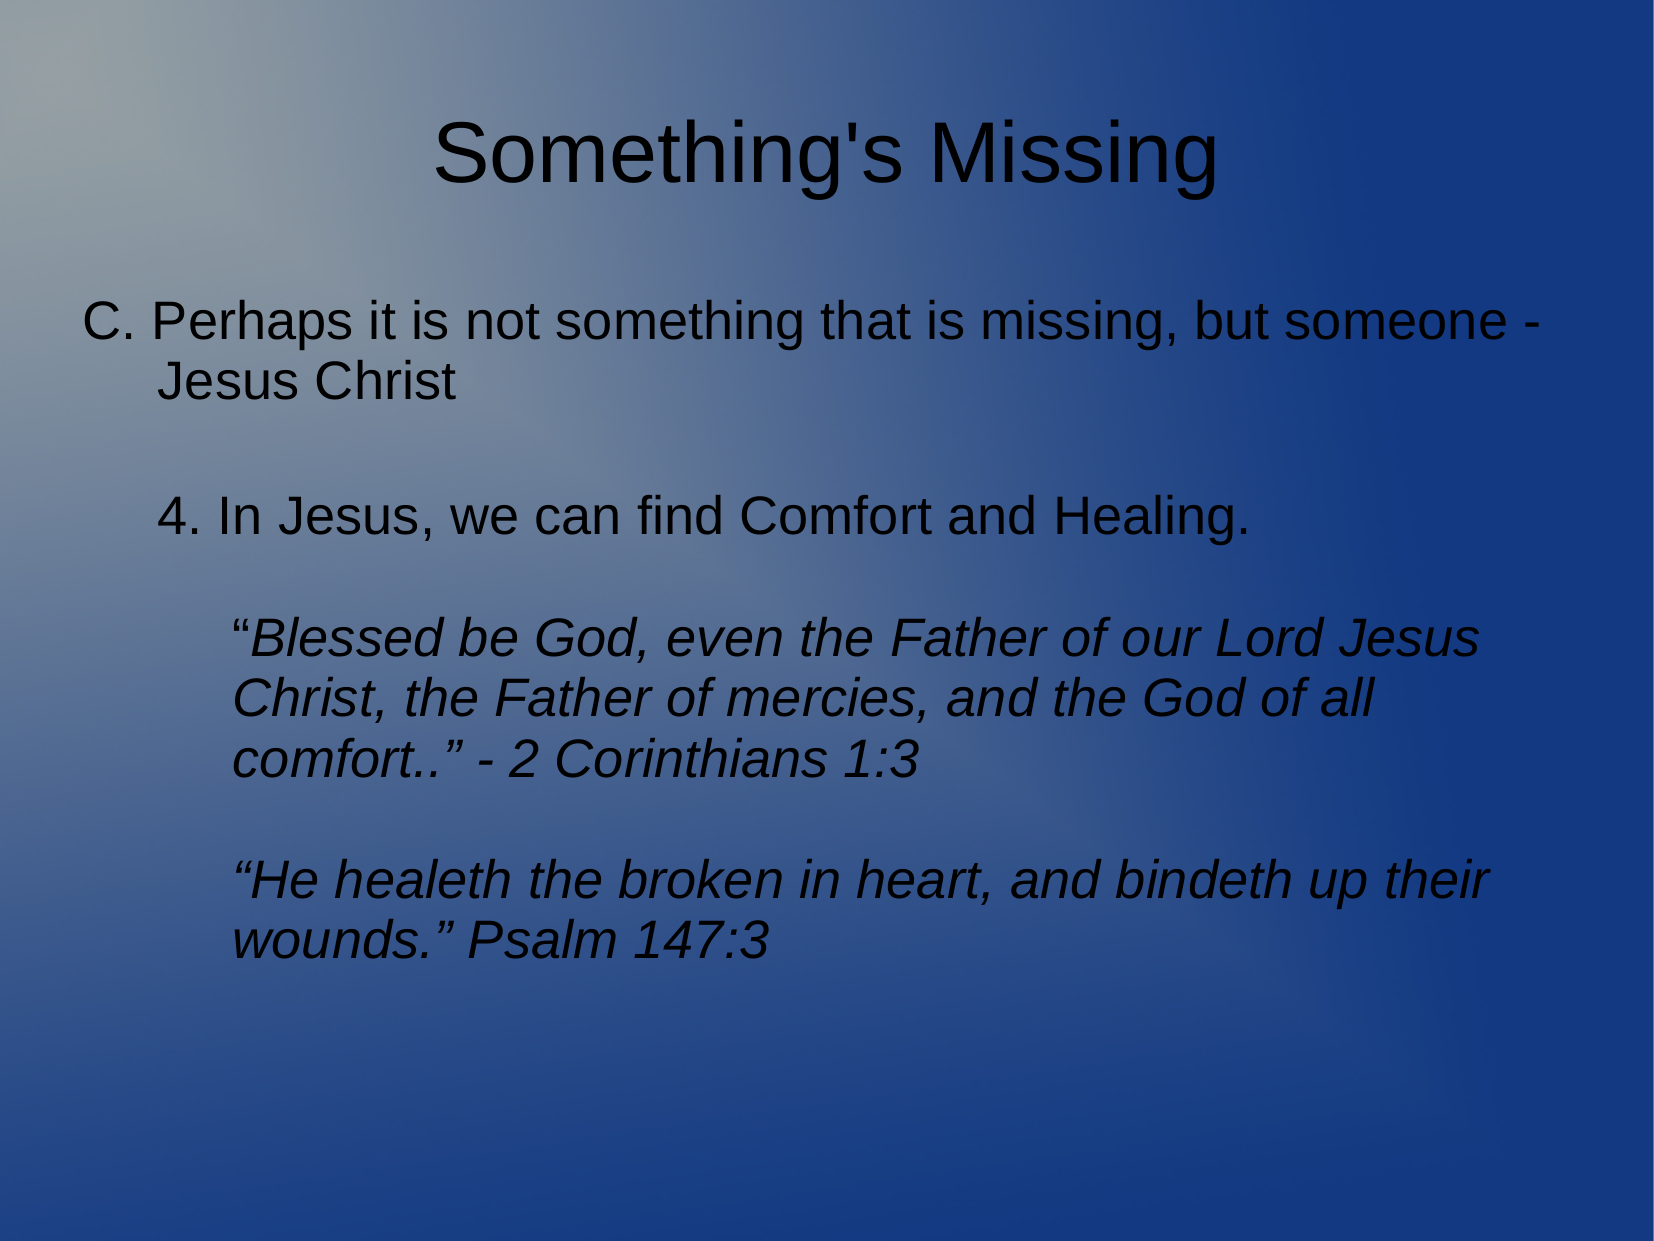

# Something's Missing
C. Perhaps it is not something that is missing, but someone - 	Jesus Christ
	4. In Jesus, we can find Comfort and Healing.
		“Blessed be God, even the Father of our Lord Jesus 			Christ, the Father of mercies, and the God of all 				comfort..” - 2 Corinthians 1:3
		“He healeth the broken in heart, and bindeth up their 			wounds.” Psalm 147:3